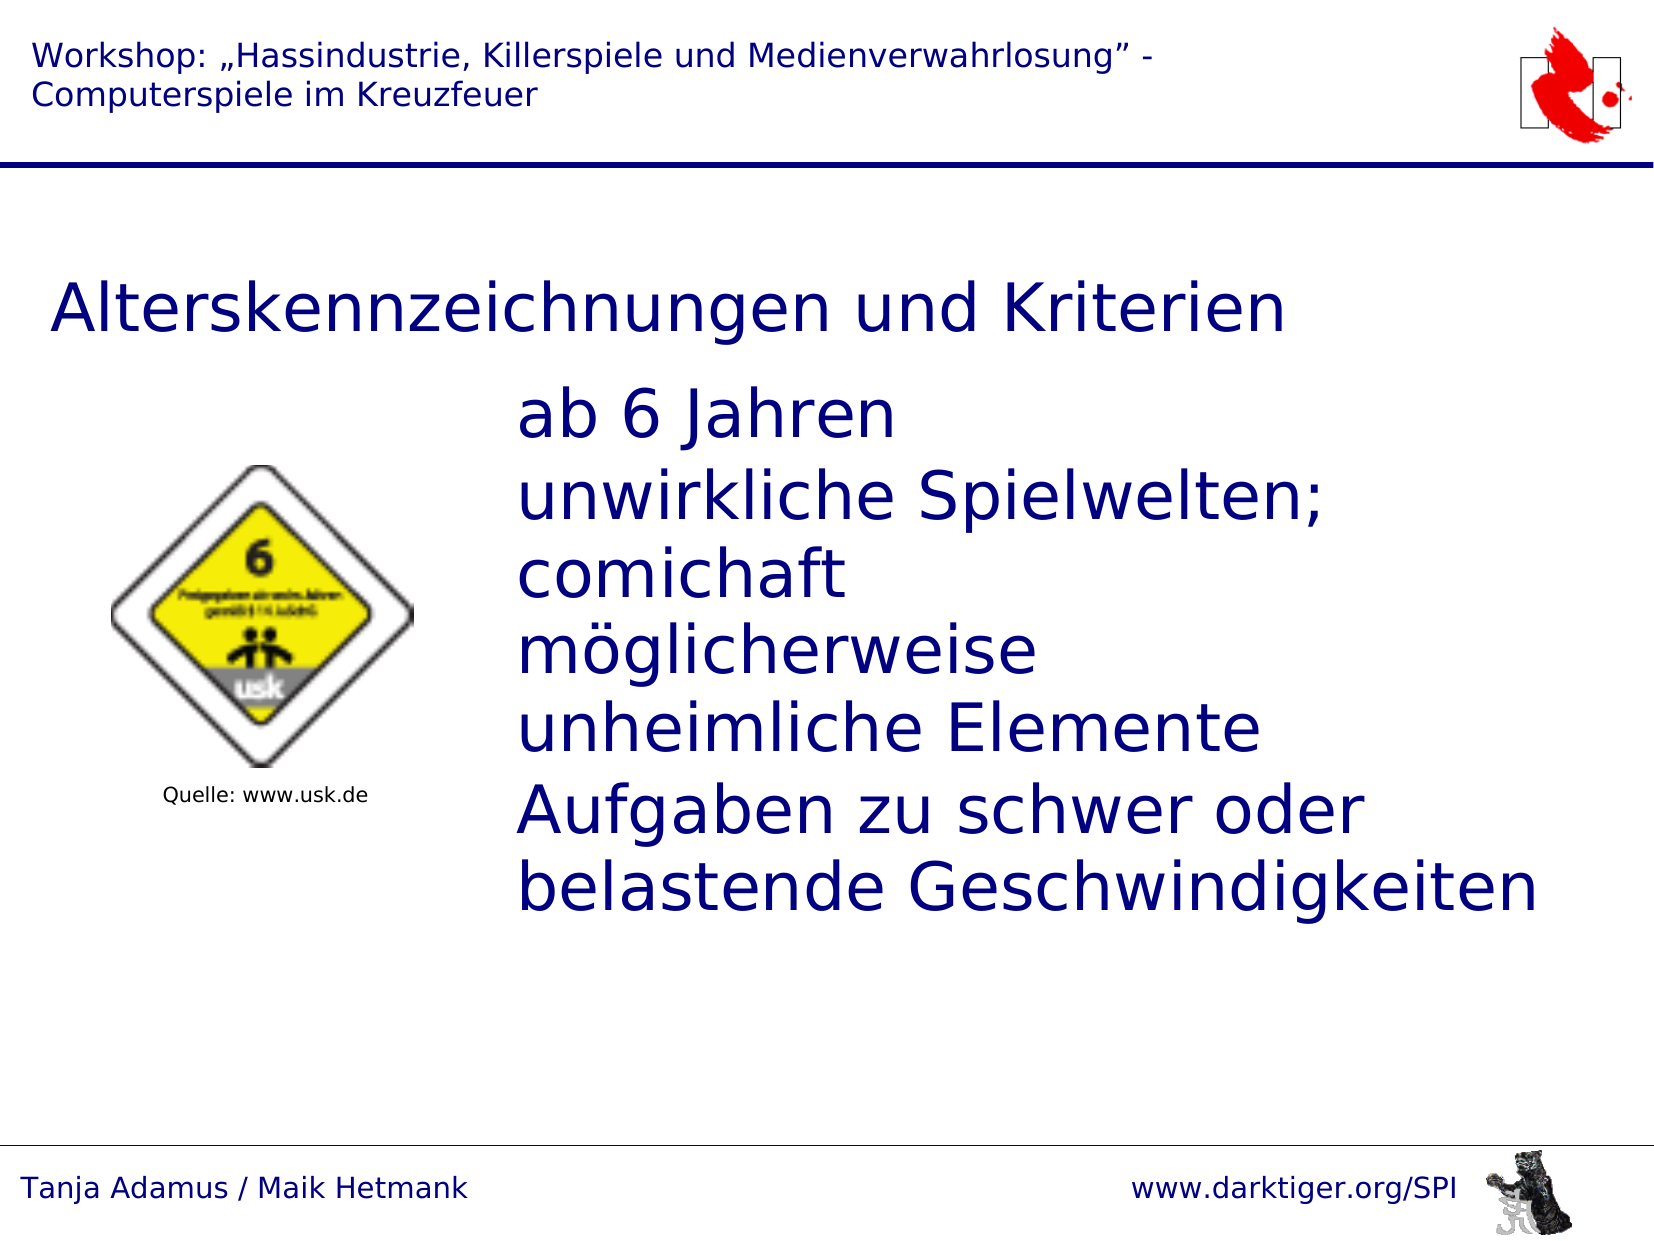

Workshop: „Hassindustrie, Killerspiele und Medienverwahrlosung” - Computerspiele im Kreuzfeuer
Alterskennzeichnungen und Kriterien
ab 6 Jahren
unwirkliche Spielwelten; comichaft
möglicherweise unheimliche Elemente
Aufgaben zu schwer oder belastende Geschwindigkeiten
Quelle: www.usk.de